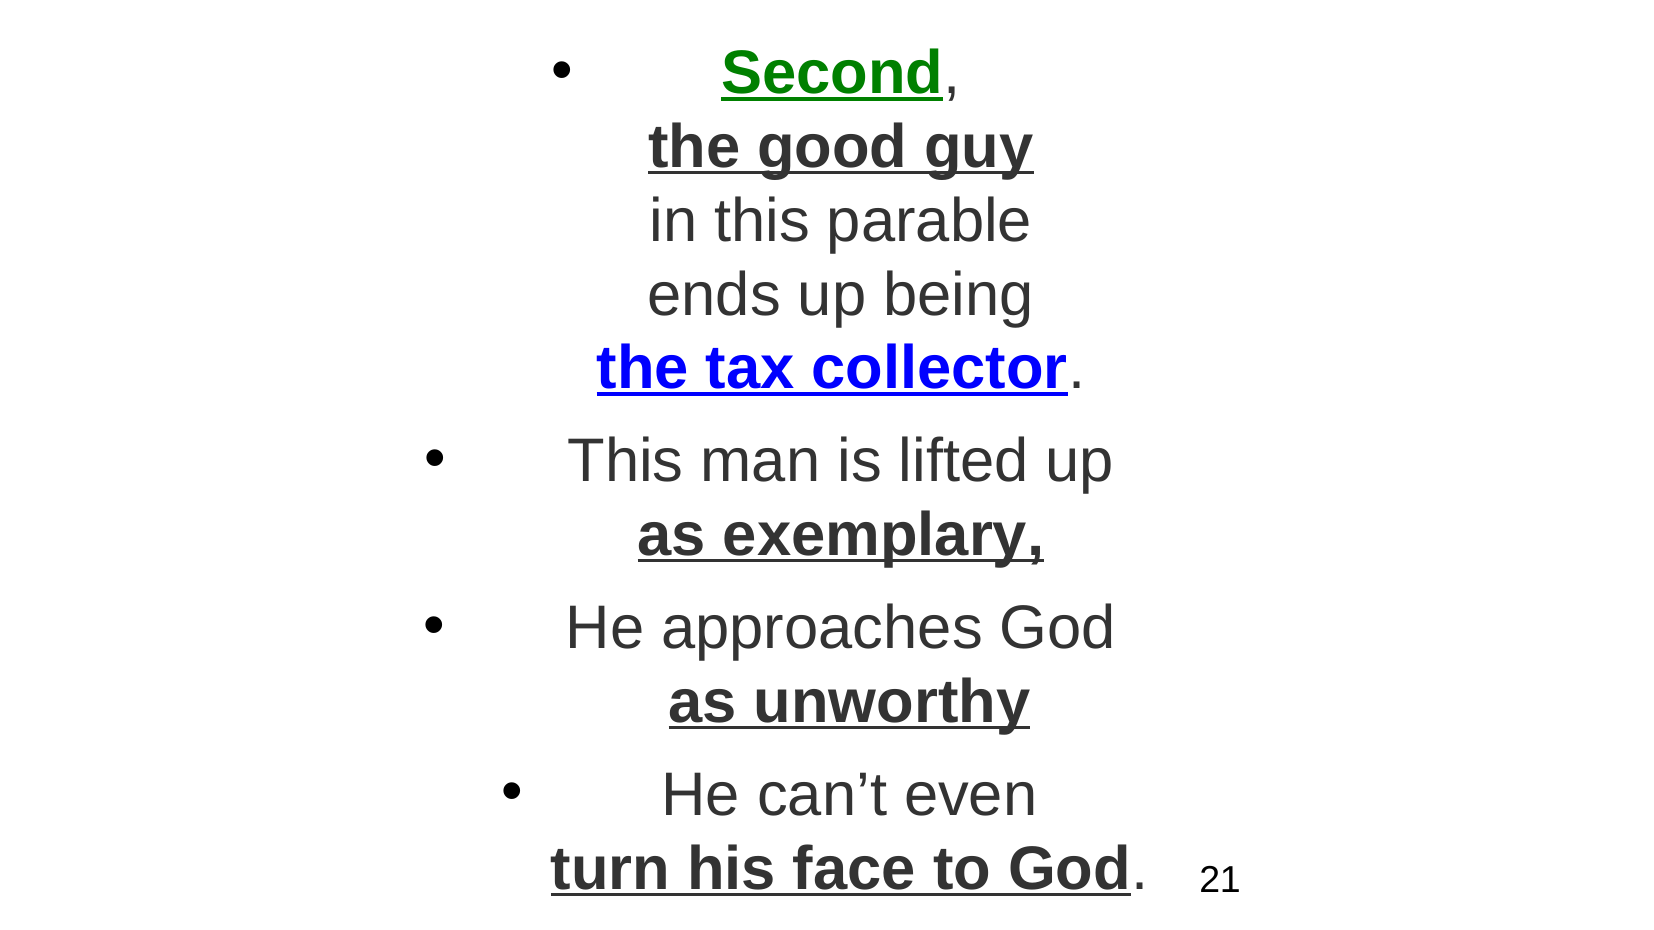

# Second, the good guy in this parable ends up being the tax collector.
This man is lifted up
as exemplary,
He approaches God
as unworthy
He can’t even
 turn his face to God.
21